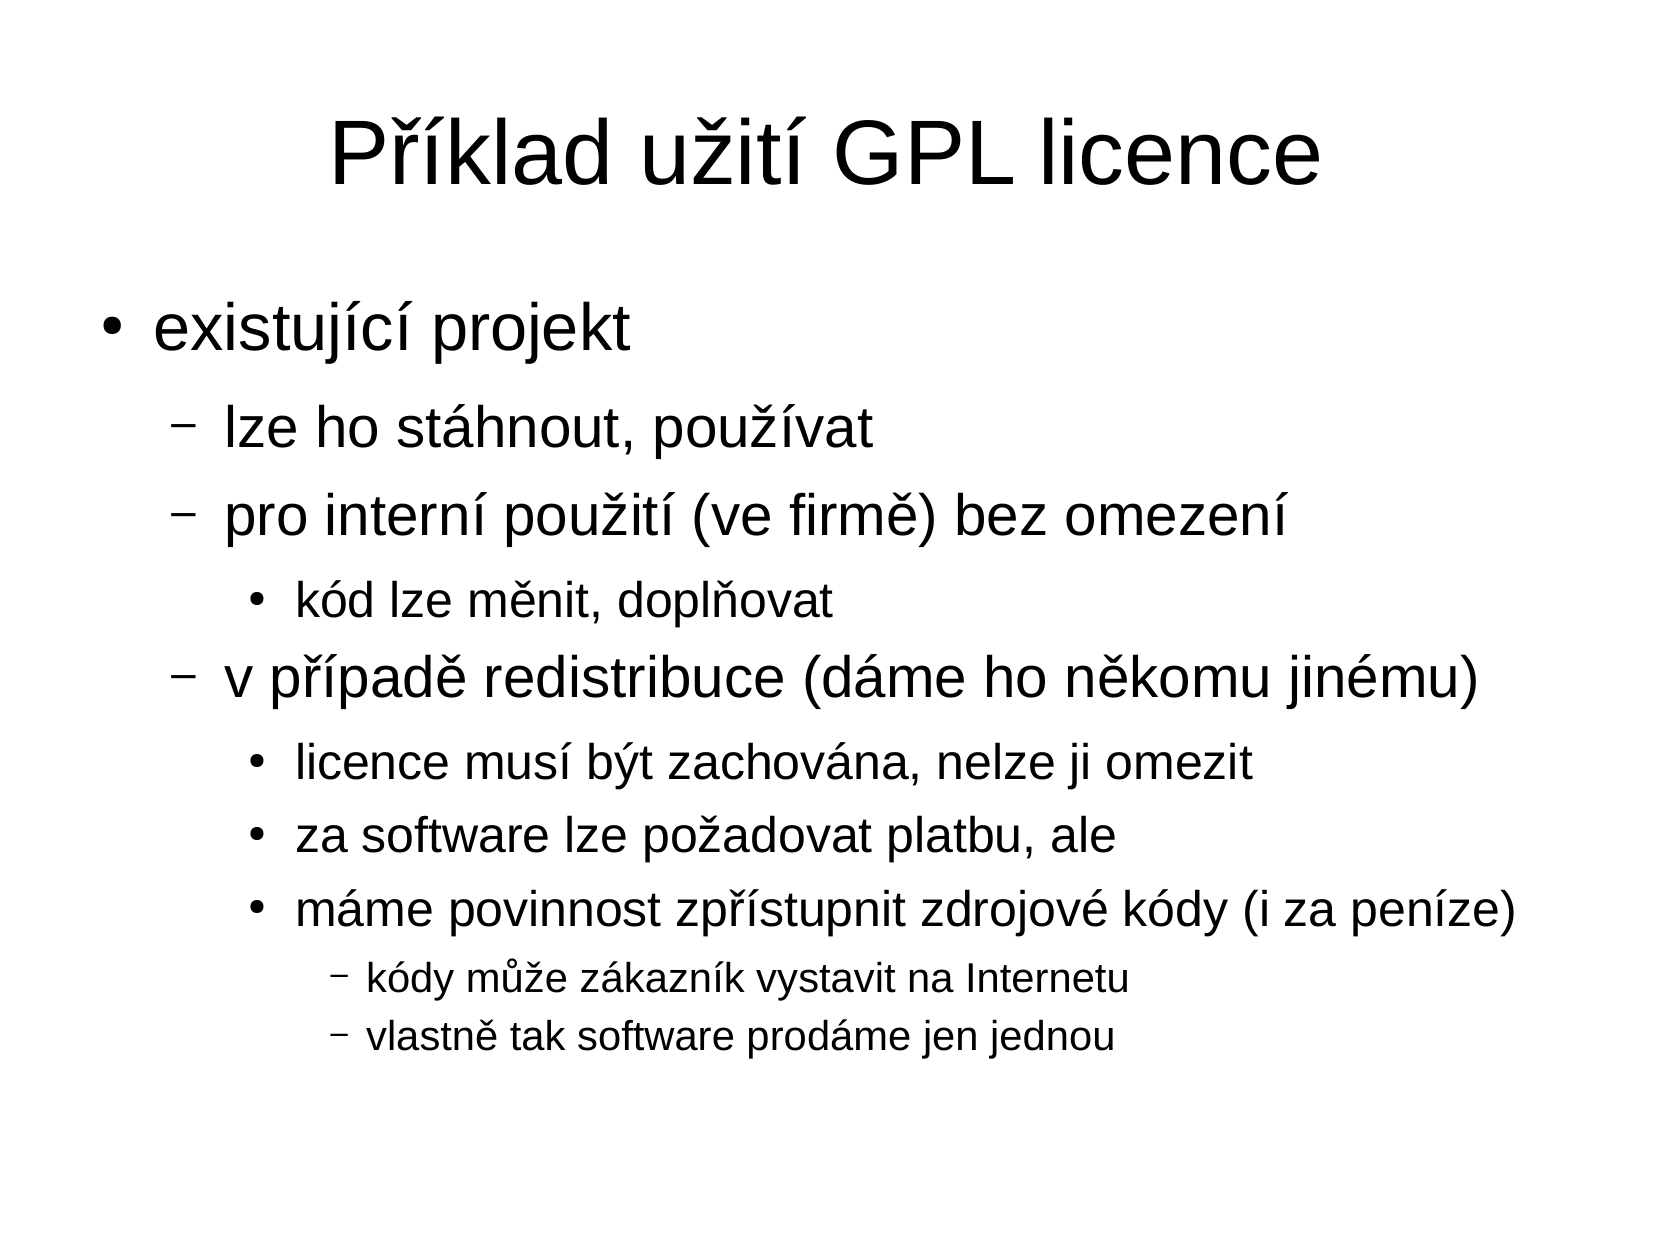

# Příklad užití GPL licence
existující projekt
lze ho stáhnout, používat
pro interní použití (ve firmě) bez omezení
kód lze měnit, doplňovat
v případě redistribuce (dáme ho někomu jinému)
licence musí být zachována, nelze ji omezit
za software lze požadovat platbu, ale
máme povinnost zpřístupnit zdrojové kódy (i za peníze)
kódy může zákazník vystavit na Internetu
vlastně tak software prodáme jen jednou